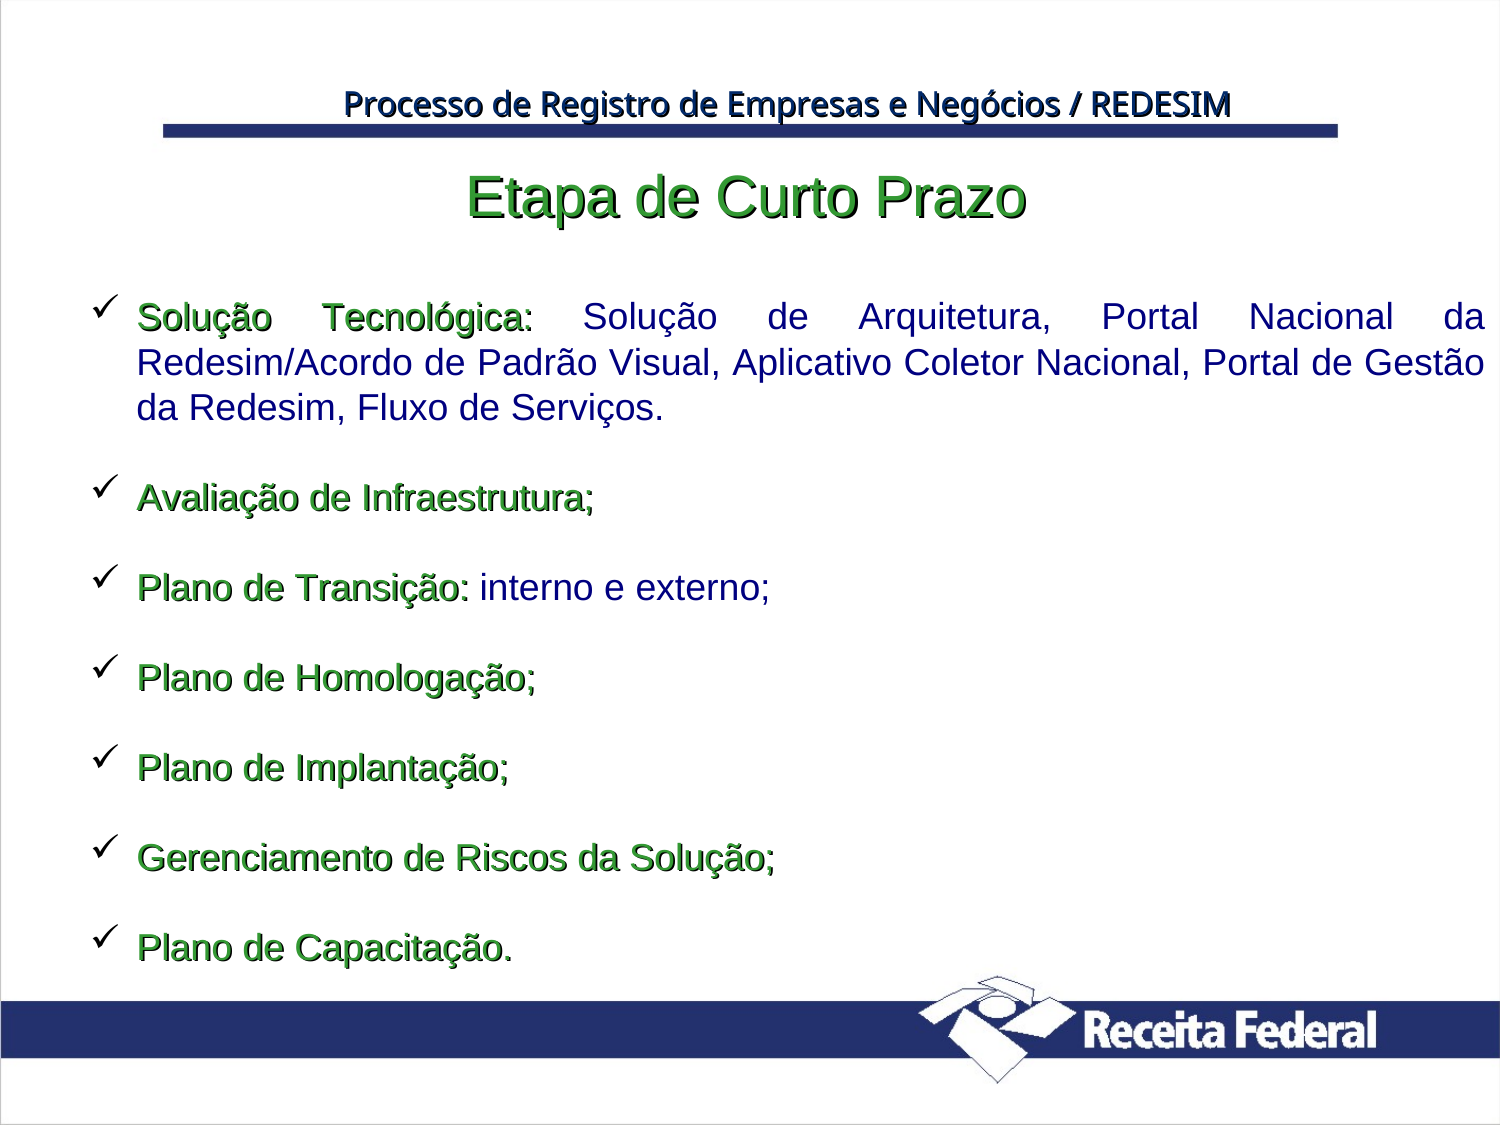

Processo de Registro de Empresas e Negócios / REDESIM
Etapa de Curto Prazo
Solução Tecnológica: Solução de Arquitetura, Portal Nacional da Redesim/Acordo de Padrão Visual, Aplicativo Coletor Nacional, Portal de Gestão da Redesim, Fluxo de Serviços.
Avaliação de Infraestrutura;
Plano de Transição: interno e externo;
Plano de Homologação;
Plano de Implantação;
Gerenciamento de Riscos da Solução;
Plano de Capacitação.